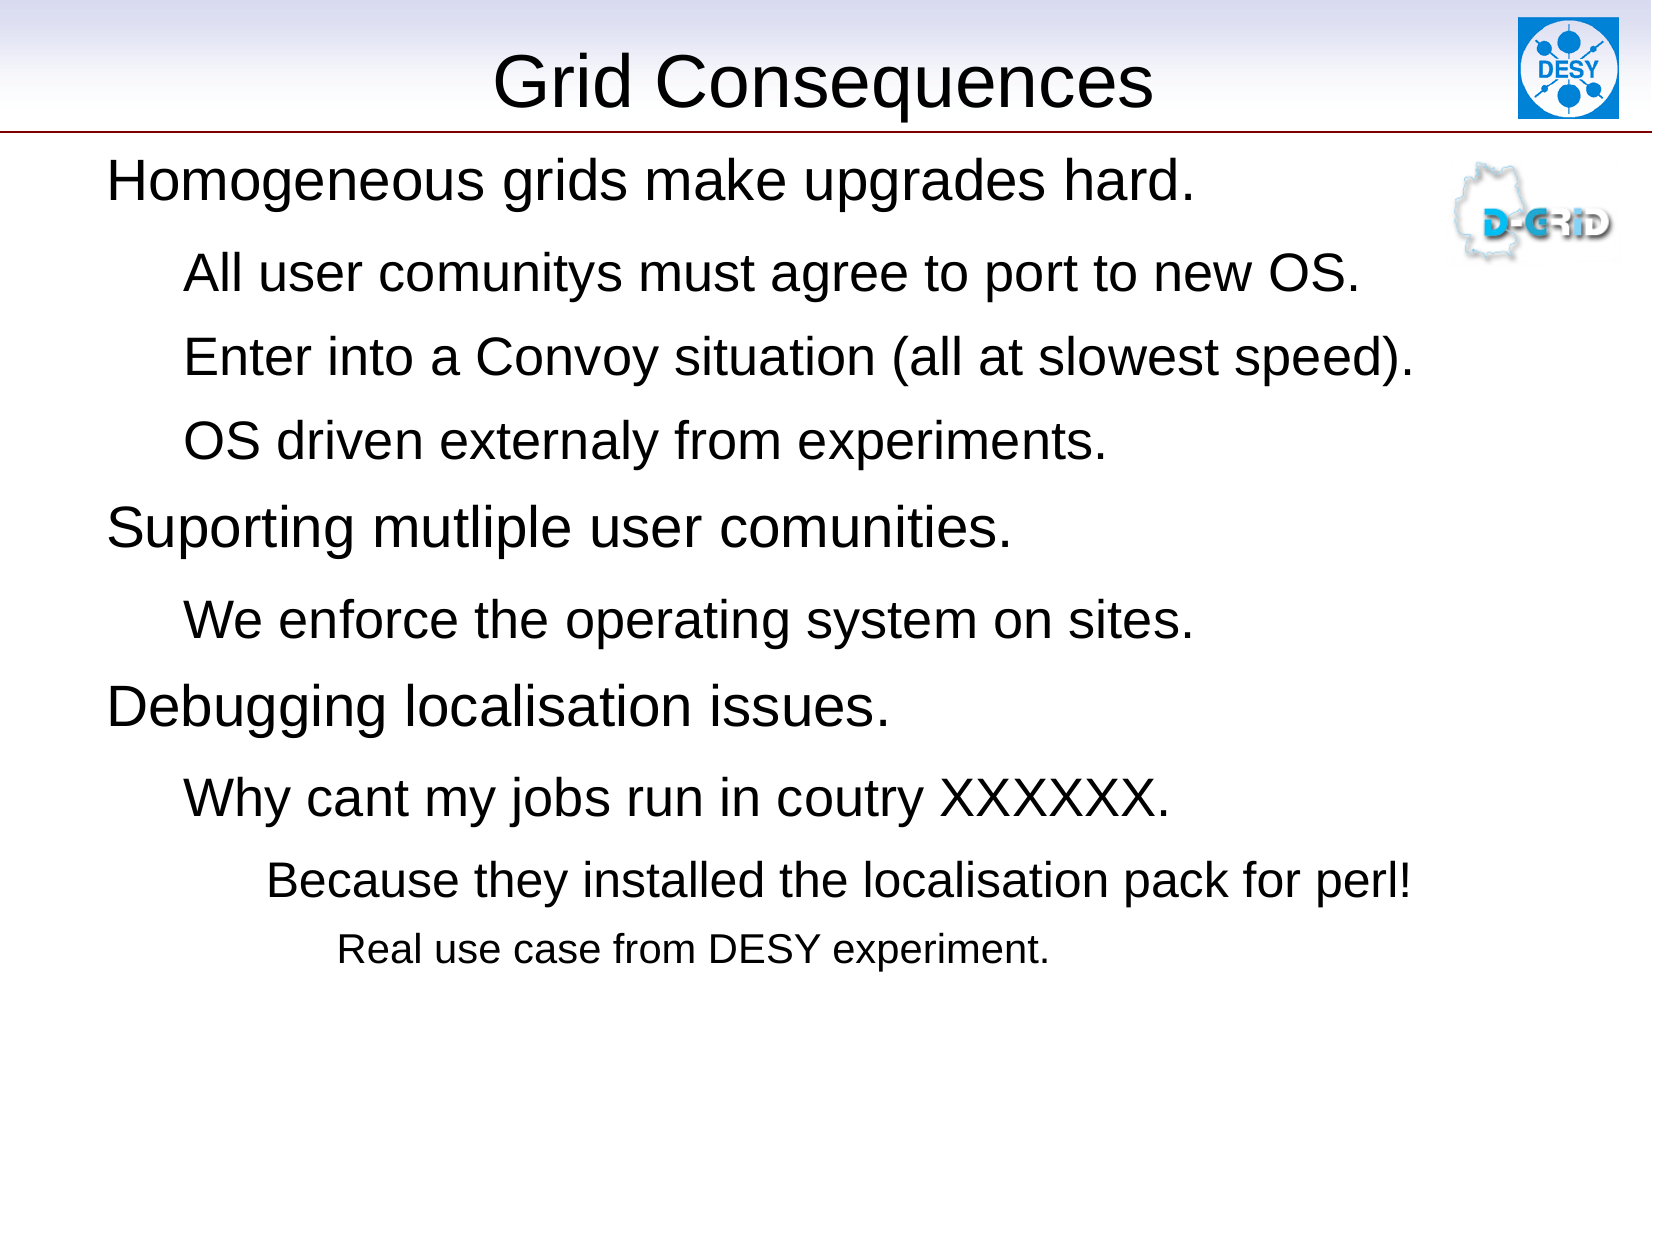

# Grid Consequences
Homogeneous grids make upgrades hard.
All user comunitys must agree to port to new OS.
Enter into a Convoy situation (all at slowest speed).
OS driven externaly from experiments.
Suporting mutliple user comunities.
We enforce the operating system on sites.
Debugging localisation issues.
Why cant my jobs run in coutry XXXXXX.
Because they installed the localisation pack for perl!
Real use case from DESY experiment.